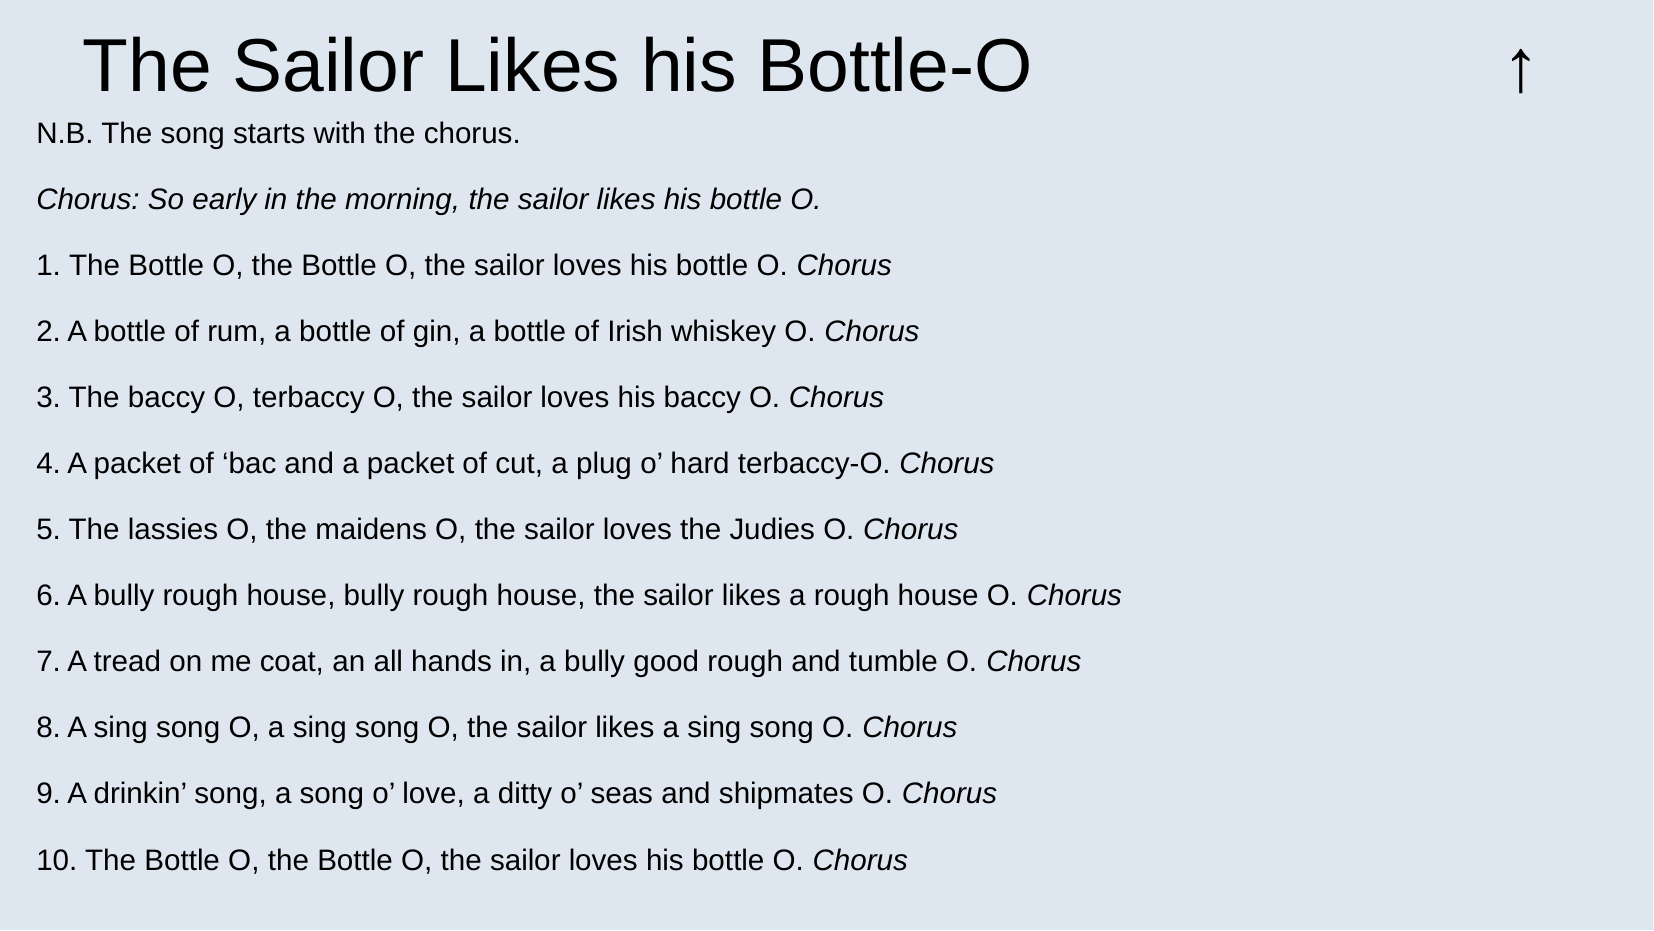

# The Sailor Likes his Bottle-O	↑
N.B. The song starts with the chorus.
Chorus: So early in the morning, the sailor likes his bottle O.
1. The Bottle O, the Bottle O, the sailor loves his bottle O. Chorus
2. A bottle of rum, a bottle of gin, a bottle of Irish whiskey O. Chorus
3. The baccy O, terbaccy O, the sailor loves his baccy O. Chorus
4. A packet of ‘bac and a packet of cut, a plug o’ hard terbaccy-O. Chorus
5. The lassies O, the maidens O, the sailor loves the Judies O. Chorus
6. A bully rough house, bully rough house, the sailor likes a rough house O. Chorus
7. A tread on me coat, an all hands in, a bully good rough and tumble O. Chorus
8. A sing song O, a sing song O, the sailor likes a sing song O. Chorus
9. A drinkin’ song, a song o’ love, a ditty o’ seas and shipmates O. Chorus
10. The Bottle O, the Bottle O, the sailor loves his bottle O. Chorus